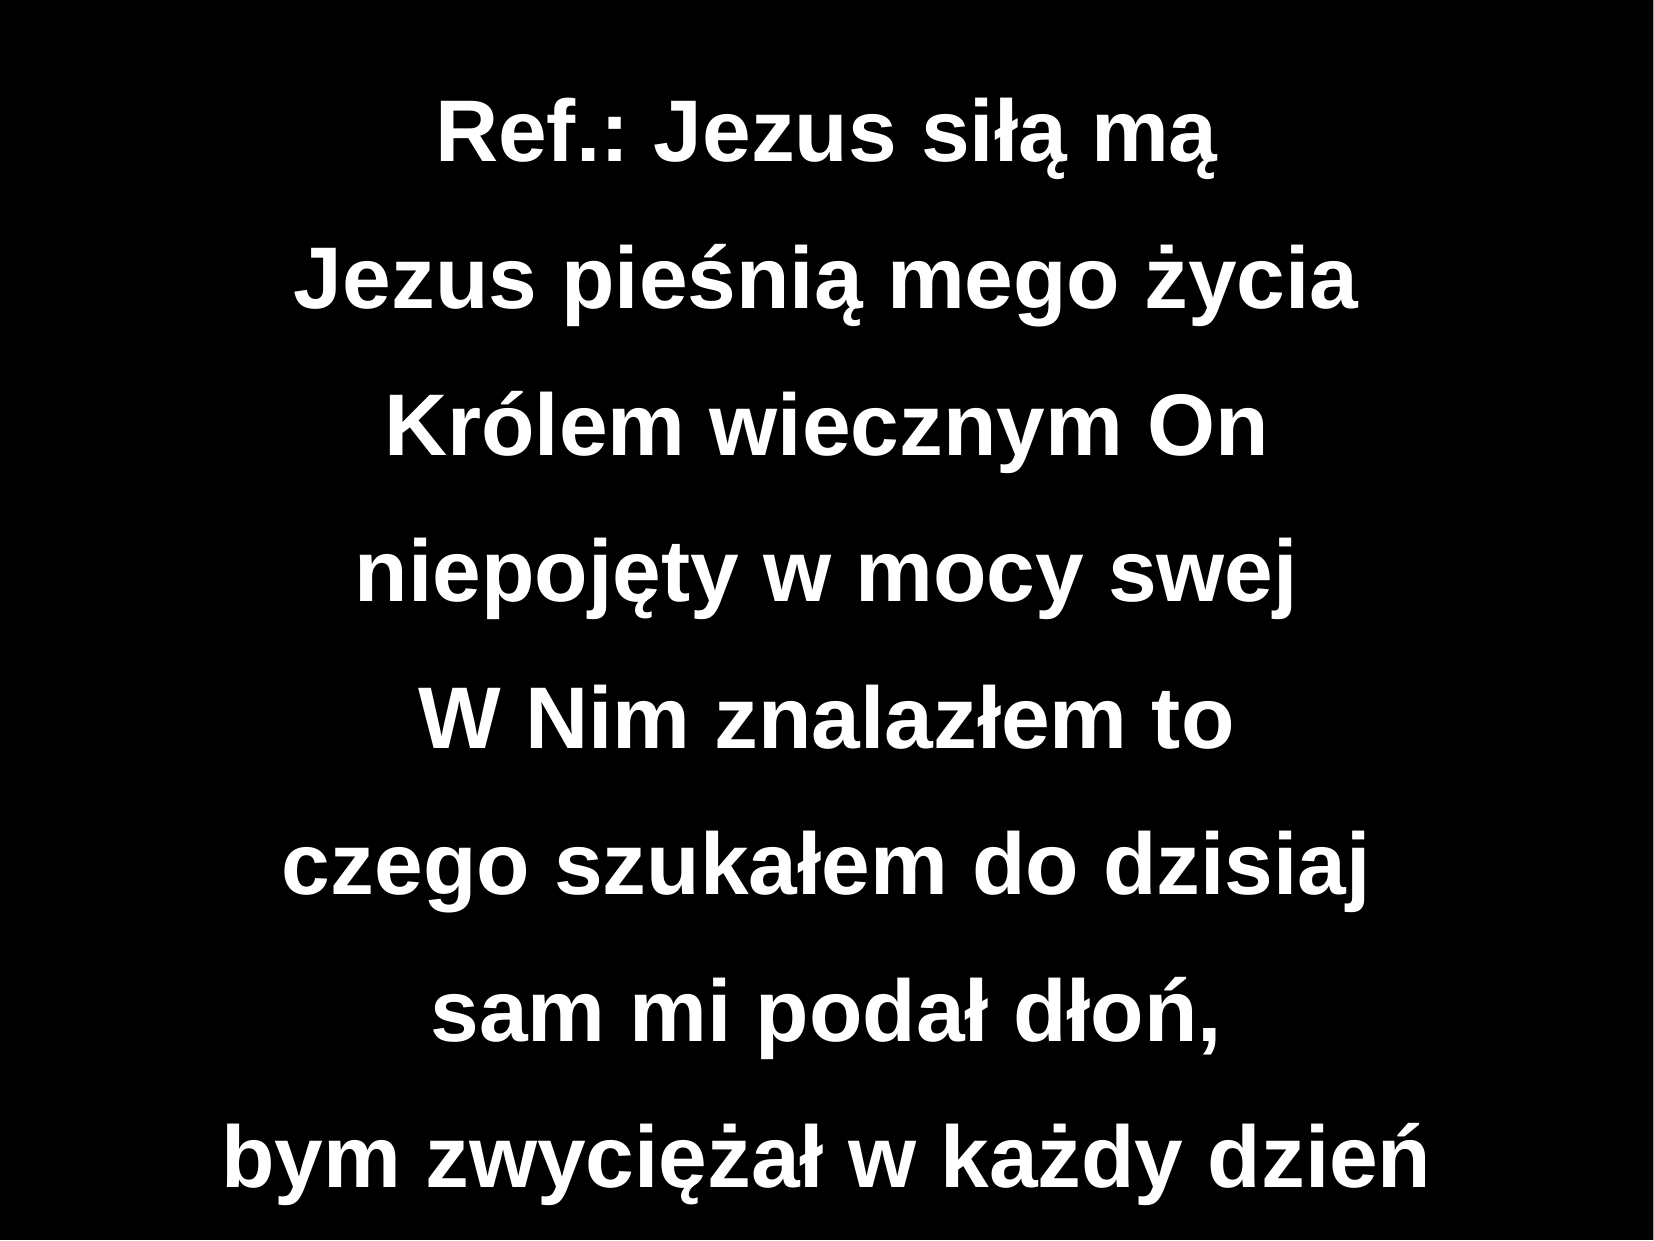

# Ref.: Jezus siłą mą
Jezus pieśnią mego życia
Królem wiecznym On
niepojęty w mocy swej
W Nim znalazłem to
czego szukałem do dzisiaj
sam mi podał dłoń,
bym zwyciężał w każdy dzień